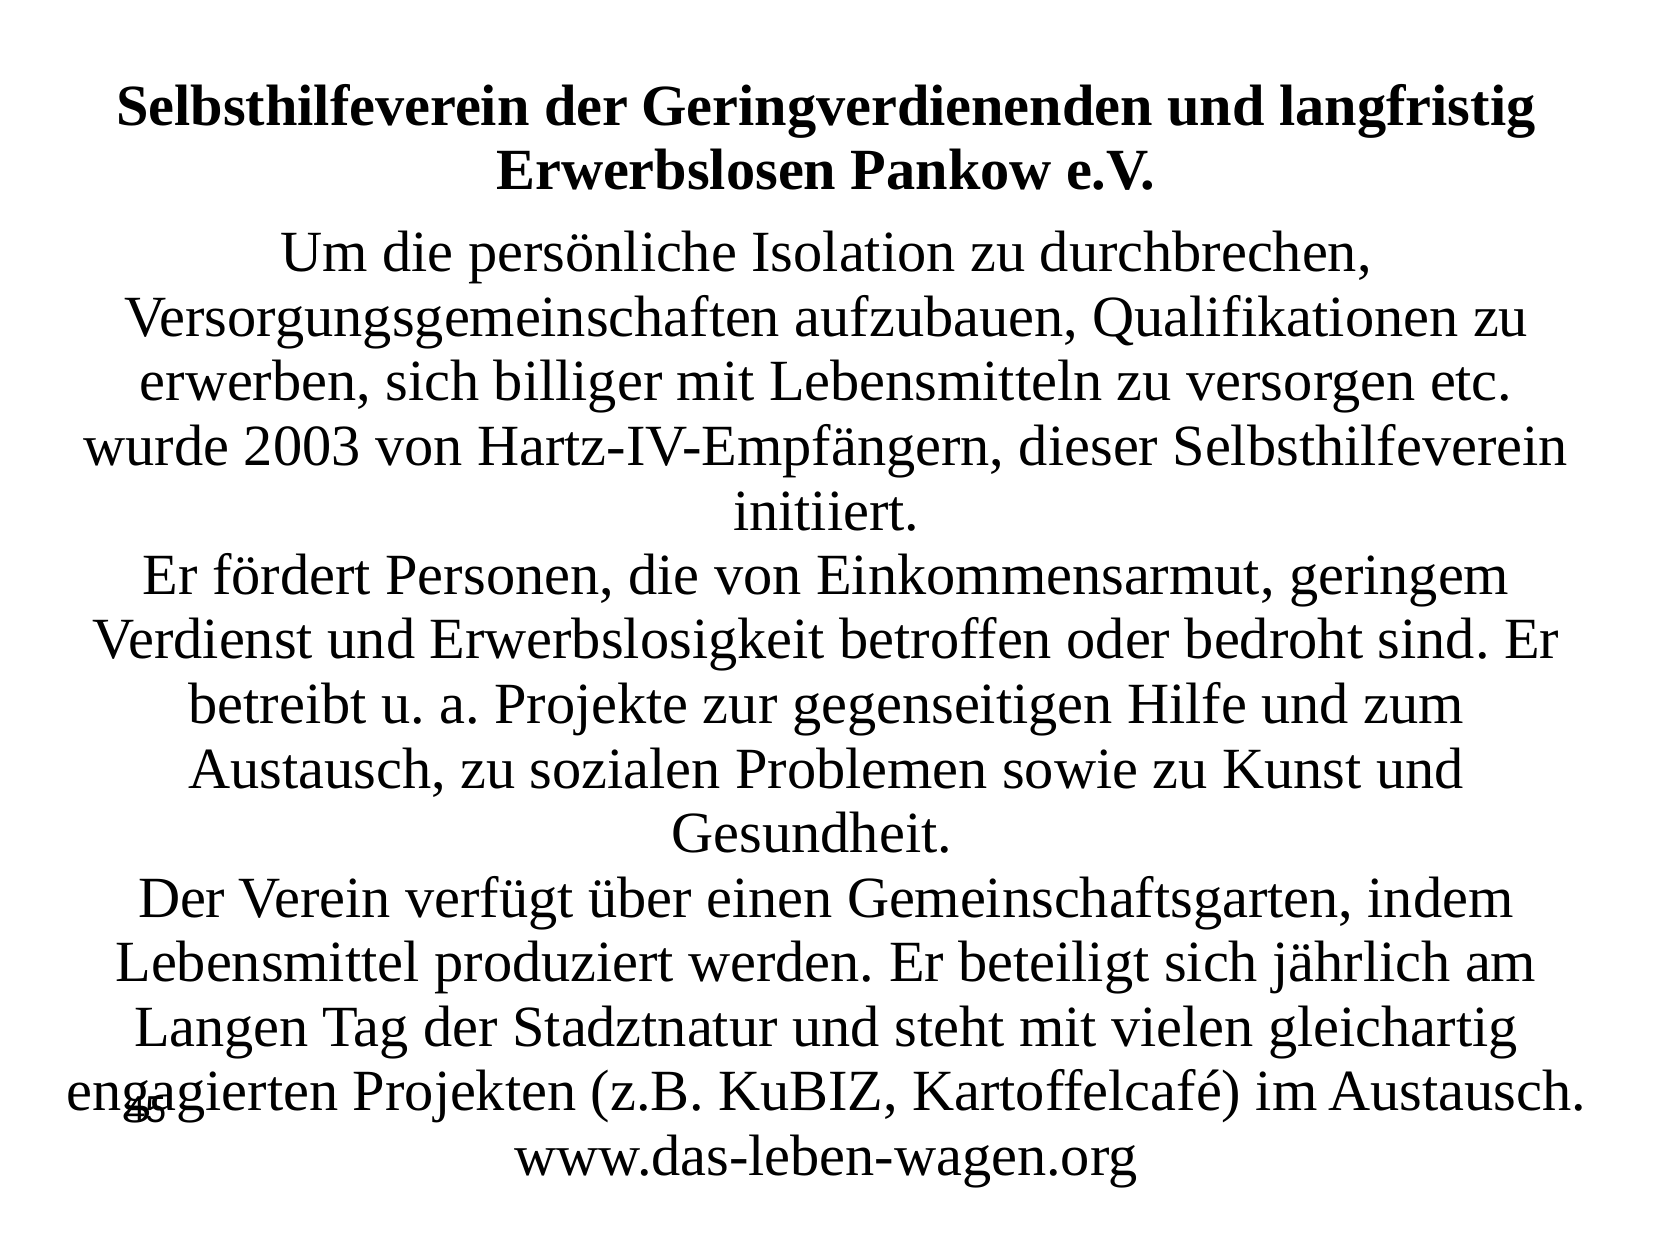

Selbsthilfeverein der Geringverdienenden und langfristig Erwerbslosen Pankow e.V.
Um die persönliche Isolation zu durchbrechen, Versorgungsgemeinschaften aufzubauen, Qualifikationen zu erwerben, sich billiger mit Lebensmitteln zu versorgen etc. wurde 2003 von Hartz-IV-Empfängern, dieser Selbsthilfeverein initiiert.
Er fördert Personen, die von Einkommensarmut, geringem Verdienst und Erwerbslosigkeit betroffen oder bedroht sind. Er betreibt u. a. Projekte zur gegenseitigen Hilfe und zum Austausch, zu sozialen Problemen sowie zu Kunst und Gesundheit.
Der Verein verfügt über einen Gemeinschaftsgarten, indem Lebensmittel produziert werden. Er beteiligt sich jährlich am Langen Tag der Stadztnatur und steht mit vielen gleichartig engagierten Projekten (z.B. KuBIZ, Kartoffelcafé) im Austausch.
www.das-leben-wagen.org